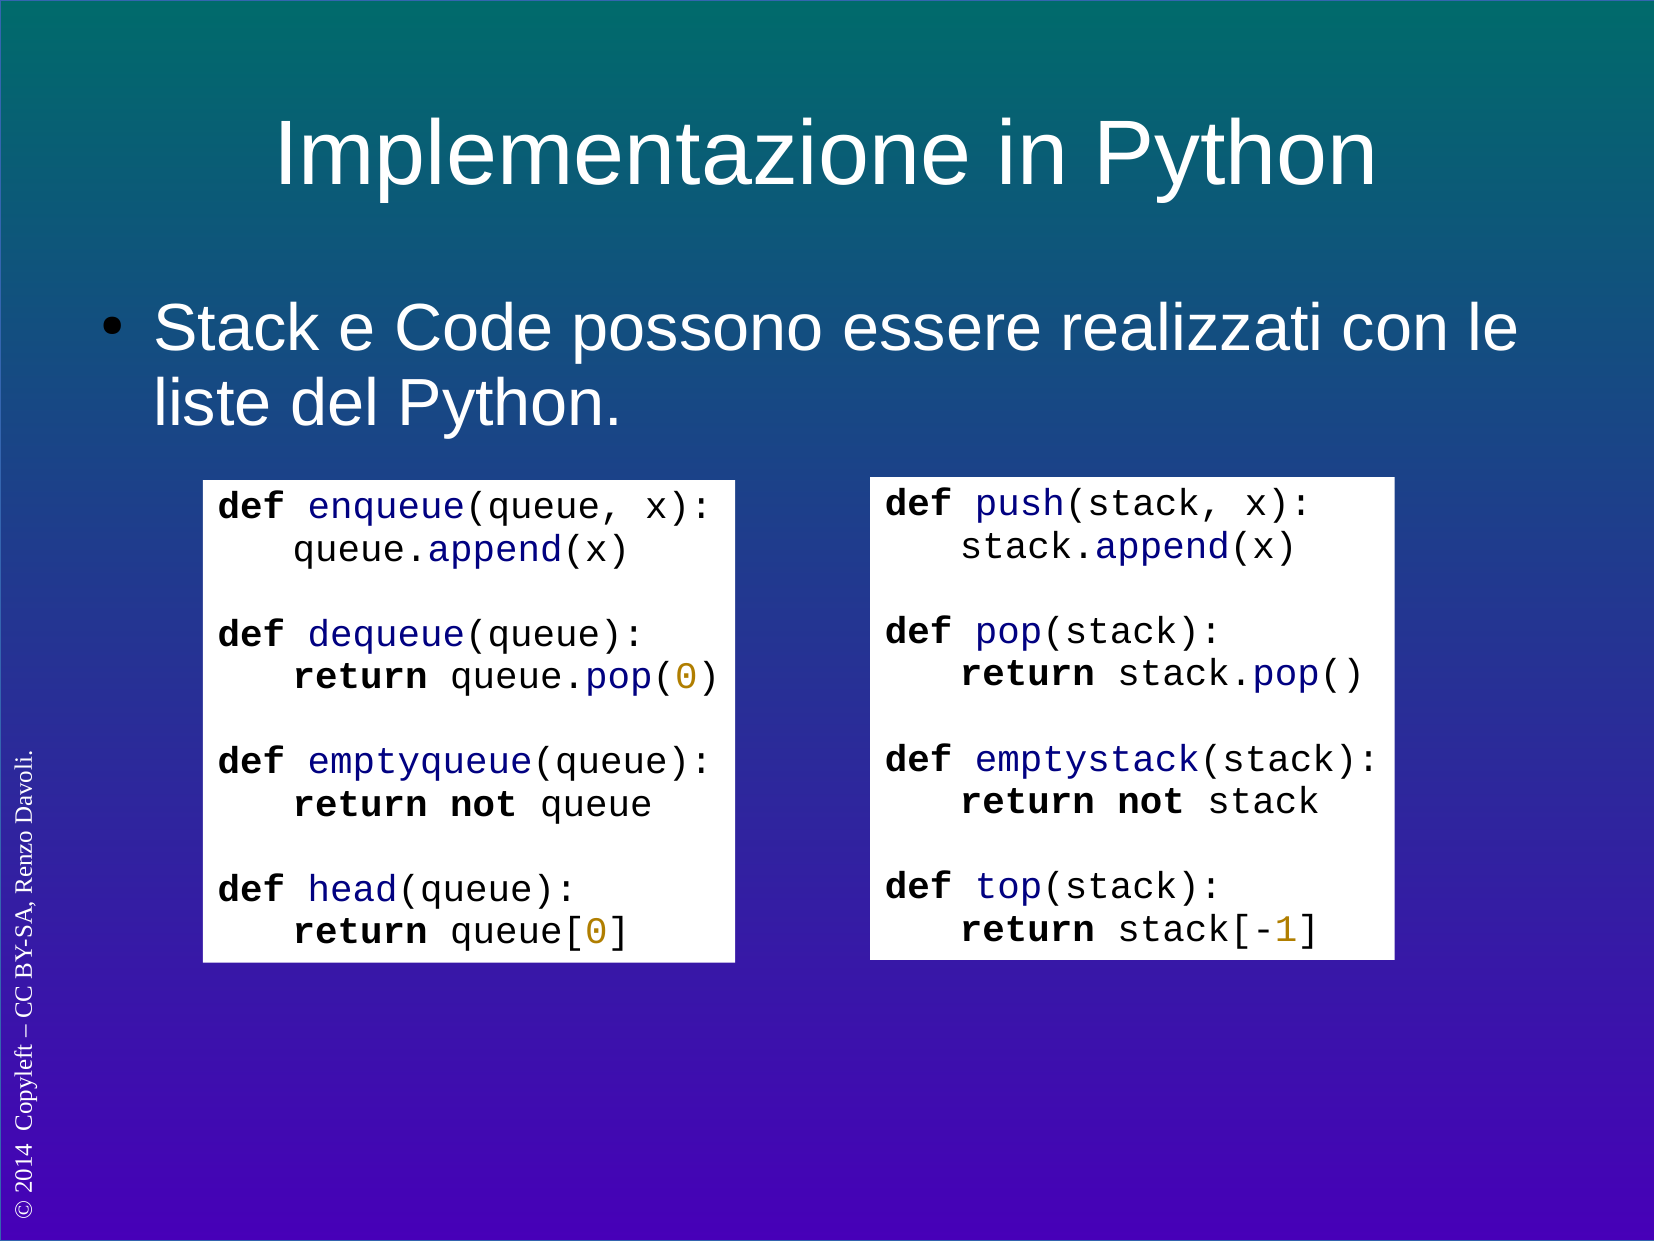

# Implementazione in Python
Stack e Code possono essere realizzati con le liste del Python.
def push(stack, x):
	stack.append(x)
def pop(stack):
	return stack.pop()
def emptystack(stack):
	return not stack
def top(stack):
	return stack[-1]
def enqueue(queue, x):
	queue.append(x)
def dequeue(queue):
	return queue.pop(0)
def emptyqueue(queue):
	return not queue
def head(queue):
	return queue[0]